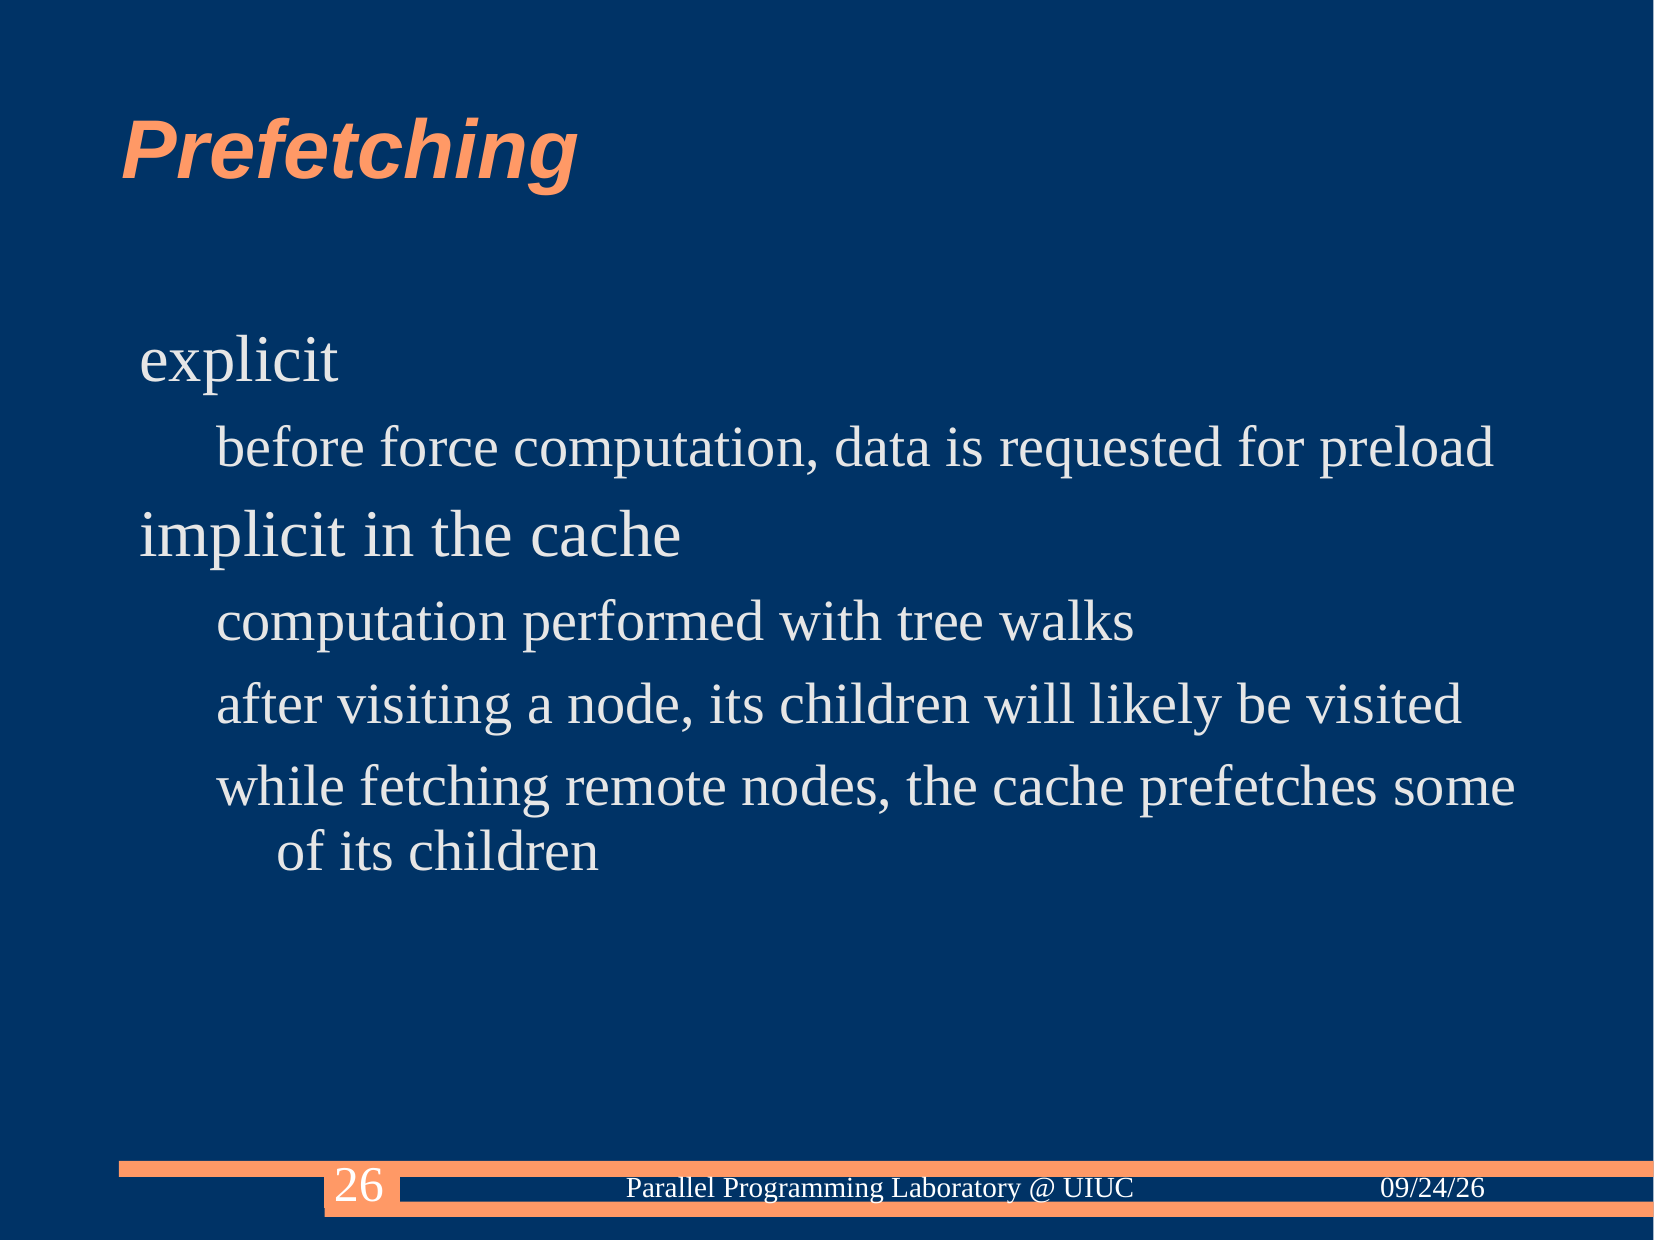

# Prefetching
explicit
before force computation, data is requested for preload
implicit in the cache
computation performed with tree walks
after visiting a node, its children will likely be visited
while fetching remote nodes, the cache prefetches some of its children
Parallel Programming Laboratory @ UIUC